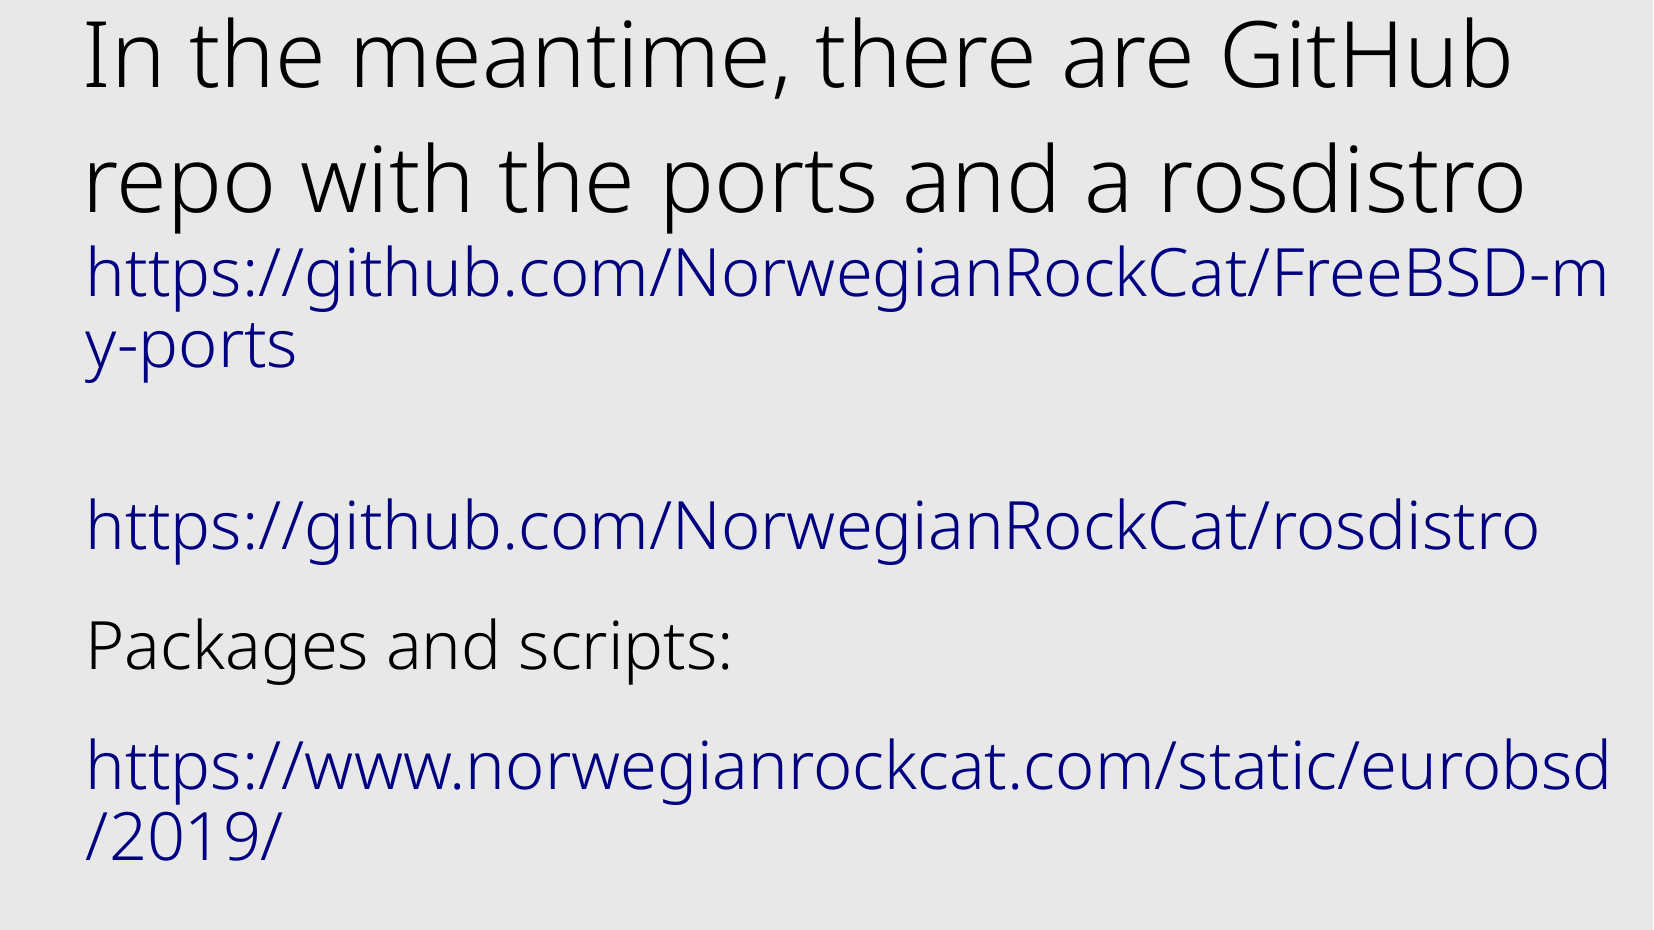

# In the meantime, there are GitHub repo with the ports and a rosdistro
https://github.com/NorwegianRockCat/FreeBSD-my-ports
https://github.com/NorwegianRockCat/rosdistro
Packages and scripts:
https://www.norwegianrockcat.com/static/eurobsd/2019/